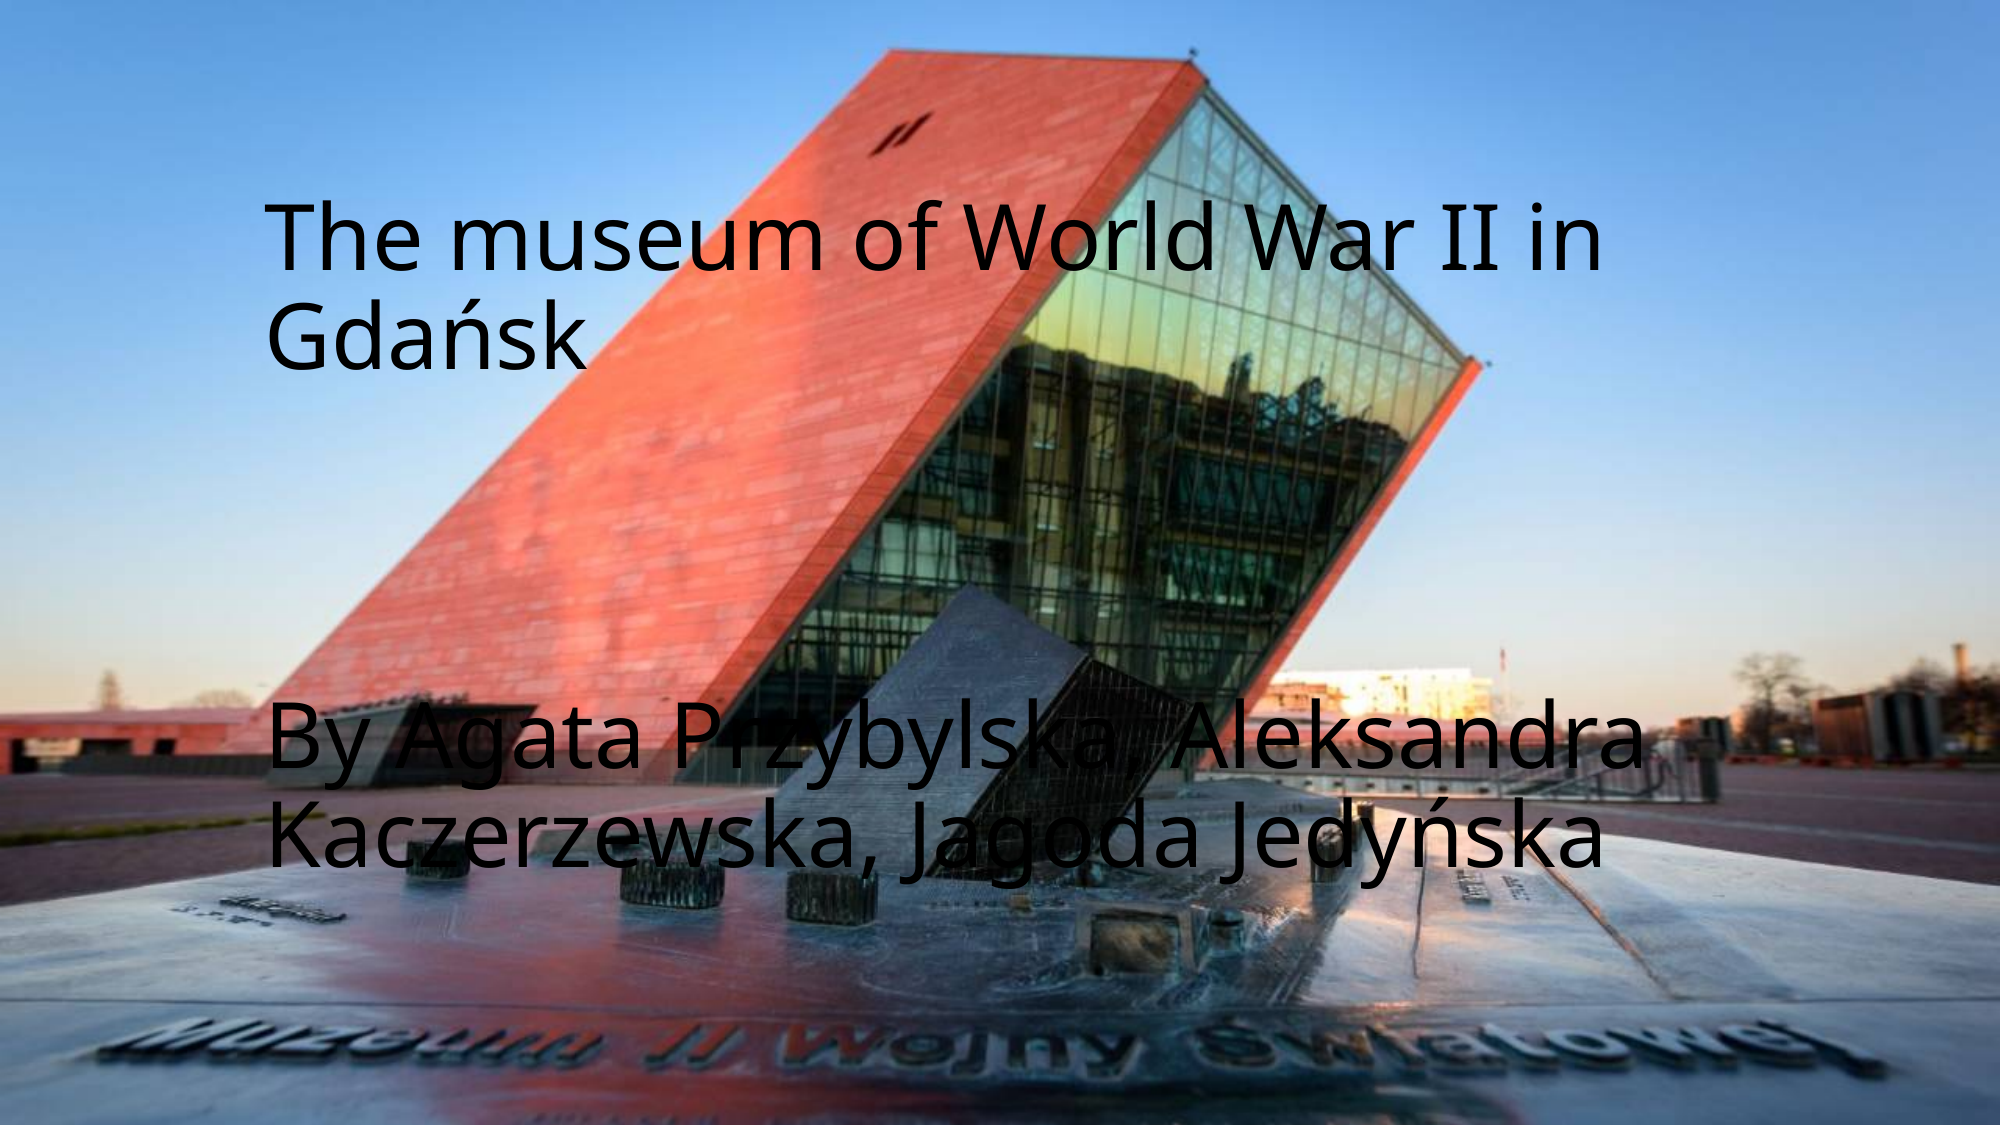

# The museum of World War II in Gdańsk
By Agata Przybylska, Aleksandra Kaczerzewska, Jagoda Jedyńska